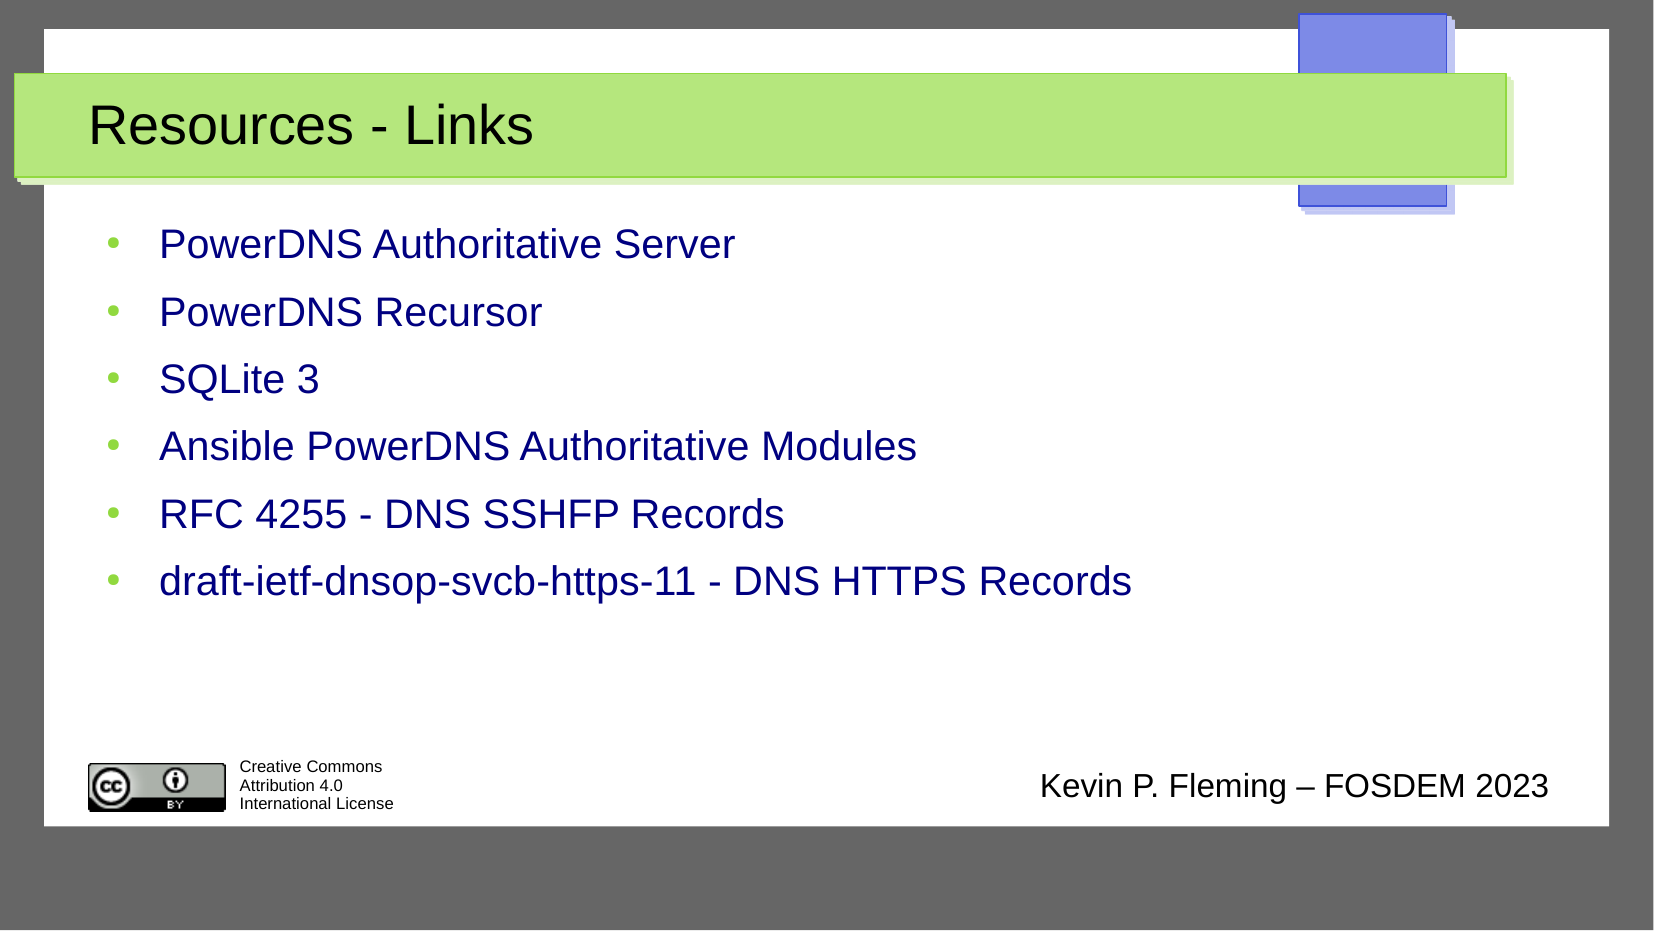

# Resources - Links
PowerDNS Authoritative Server
PowerDNS Recursor
SQLite 3
Ansible PowerDNS Authoritative Modules
RFC 4255 - DNS SSHFP Records
draft-ietf-dnsop-svcb-https-11 - DNS HTTPS Records